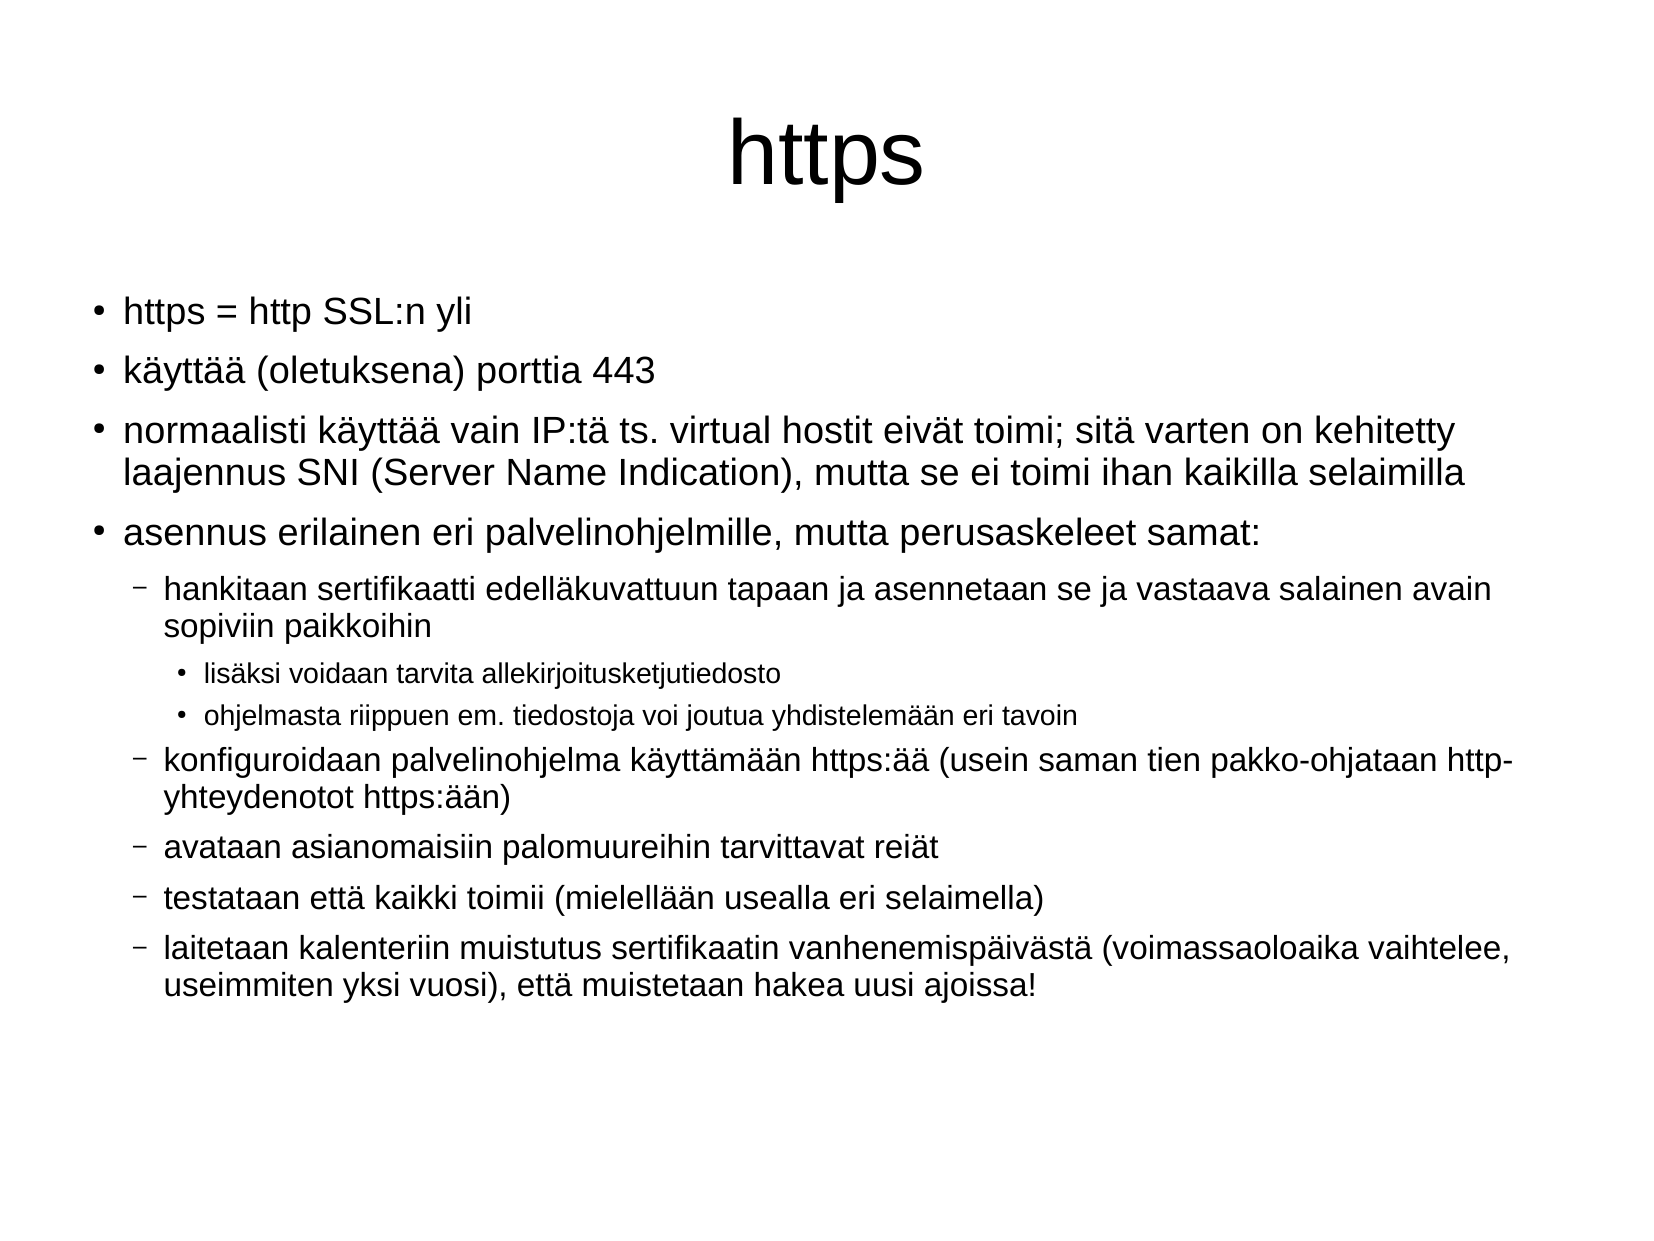

# https
https = http SSL:n yli
käyttää (oletuksena) porttia 443
normaalisti käyttää vain IP:tä ts. virtual hostit eivät toimi; sitä varten on kehitetty laajennus SNI (Server Name Indication), mutta se ei toimi ihan kaikilla selaimilla
asennus erilainen eri palvelinohjelmille, mutta perusaskeleet samat:
hankitaan sertifikaatti edelläkuvattuun tapaan ja asennetaan se ja vastaava salainen avain sopiviin paikkoihin
lisäksi voidaan tarvita allekirjoitusketjutiedosto
ohjelmasta riippuen em. tiedostoja voi joutua yhdistelemään eri tavoin
konfiguroidaan palvelinohjelma käyttämään https:ää (usein saman tien pakko-ohjataan http-yhteydenotot https:ään)
avataan asianomaisiin palomuureihin tarvittavat reiät
testataan että kaikki toimii (mielellään usealla eri selaimella)
laitetaan kalenteriin muistutus sertifikaatin vanhenemispäivästä (voimassaoloaika vaihtelee, useimmiten yksi vuosi), että muistetaan hakea uusi ajoissa!